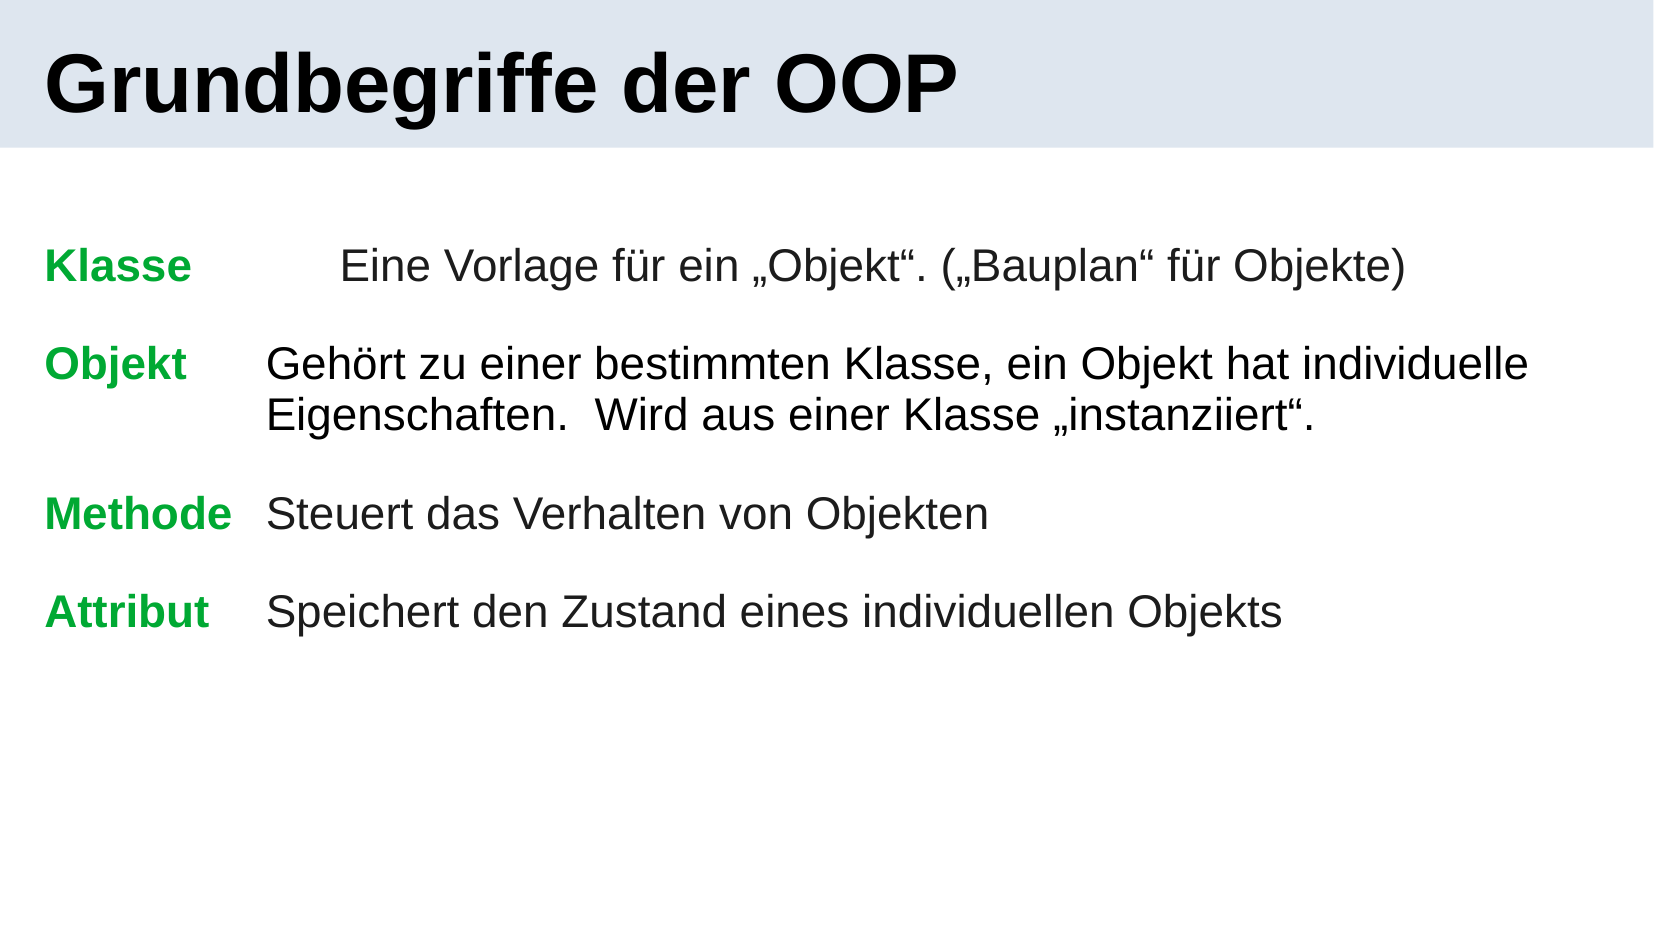

Grundbegriffe der OOP
Klasse		Eine Vorlage für ein „Objekt“. („Bauplan“ für Objekte)
Objekt 	Gehört zu einer bestimmten Klasse, ein Objekt hat individuelle
			Eigenschaften. Wird aus einer Klasse „instanziiert“.
Methode	Steuert das Verhalten von Objekten
Attribut	Speichert den Zustand eines individuellen Objekts